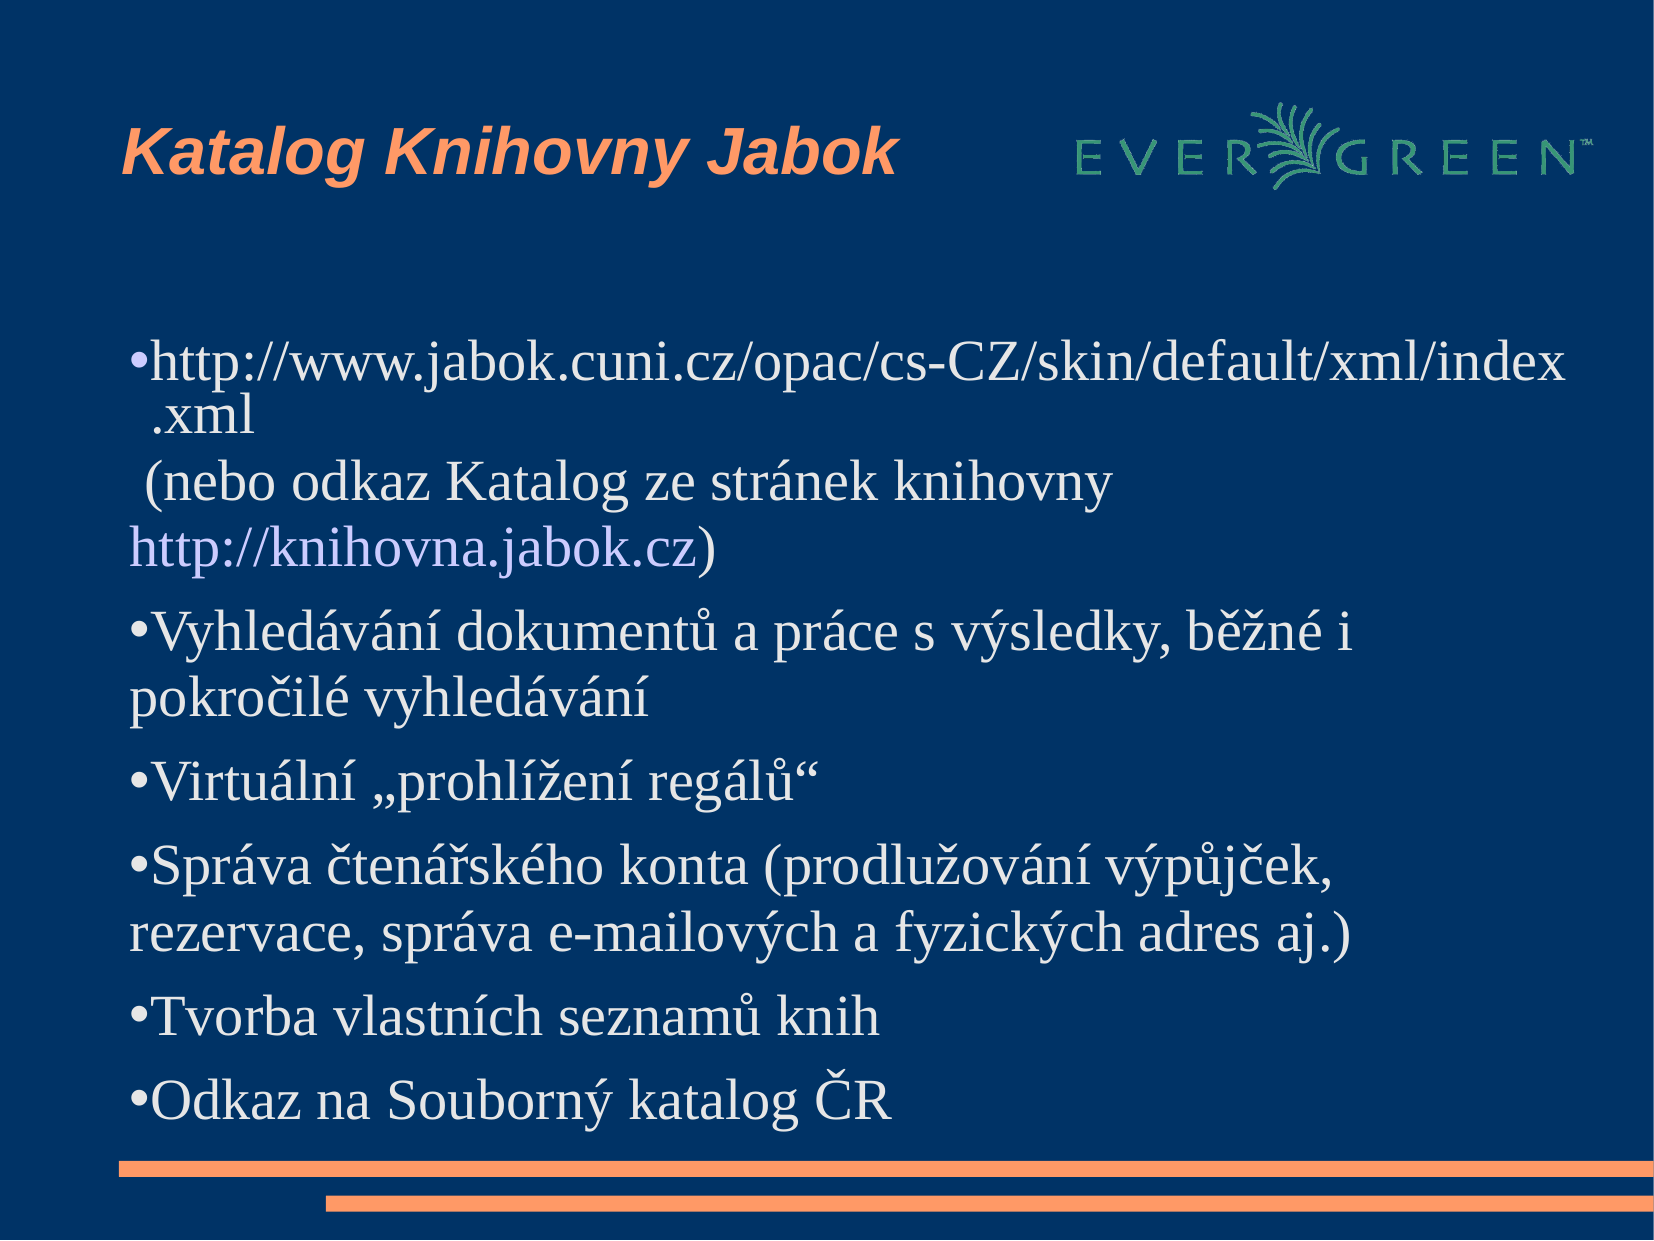

# Katalog Knihovny Jabok
http://www.jabok.cuni.cz/opac/cs-CZ/skin/default/xml/index.xml (nebo odkaz Katalog ze stránek knihovny http://knihovna.jabok.cz)
Vyhledávání dokumentů a práce s výsledky, běžné i pokročilé vyhledávání
Virtuální „prohlížení regálů“
Správa čtenářského konta (prodlužování výpůjček, rezervace, správa e-mailových a fyzických adres aj.)
Tvorba vlastních seznamů knih
Odkaz na Souborný katalog ČR